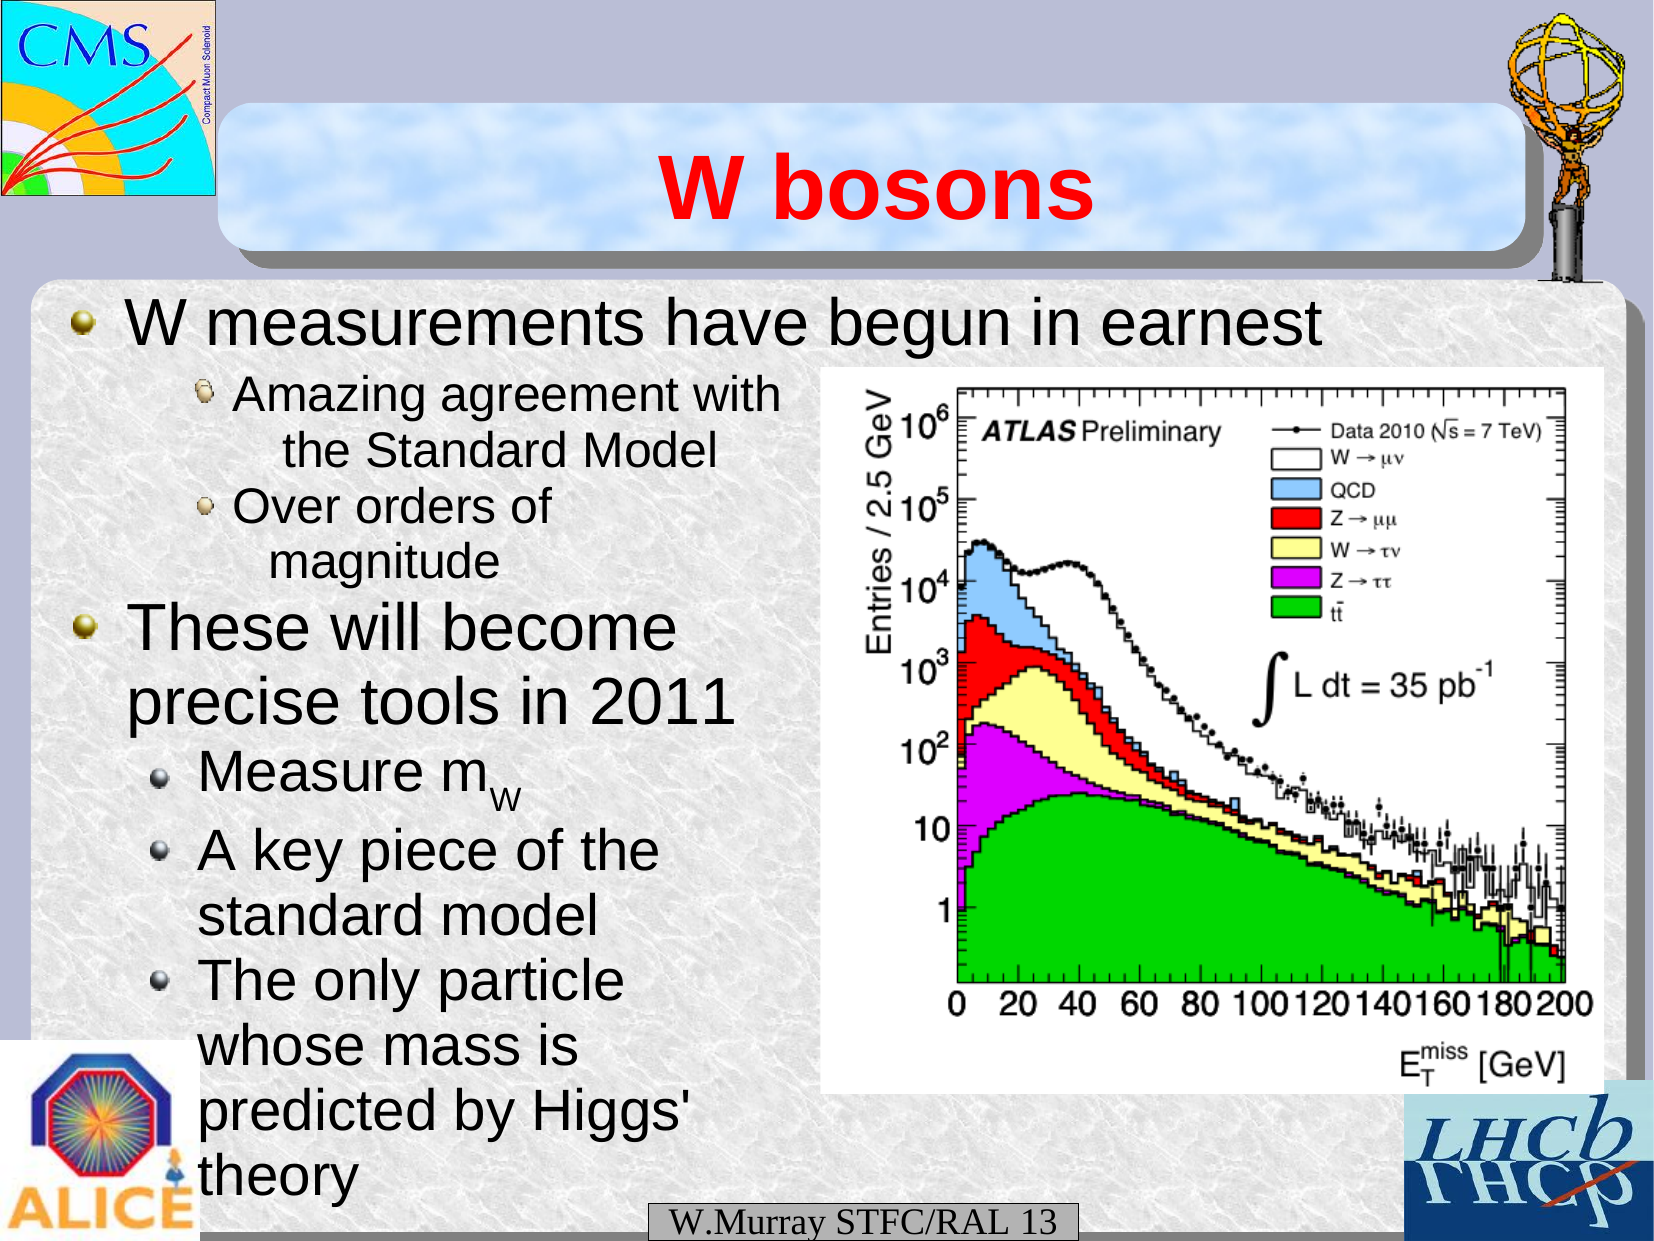

# W bosons
W measurements have begun in earnest
Amazing agreement with the Standard Model
Over orders of magnitude
These will become precise tools in 2011
Measure mW
A key piece of the standard model
The only particle whose mass is predicted by Higgs' theory
Dijet mass